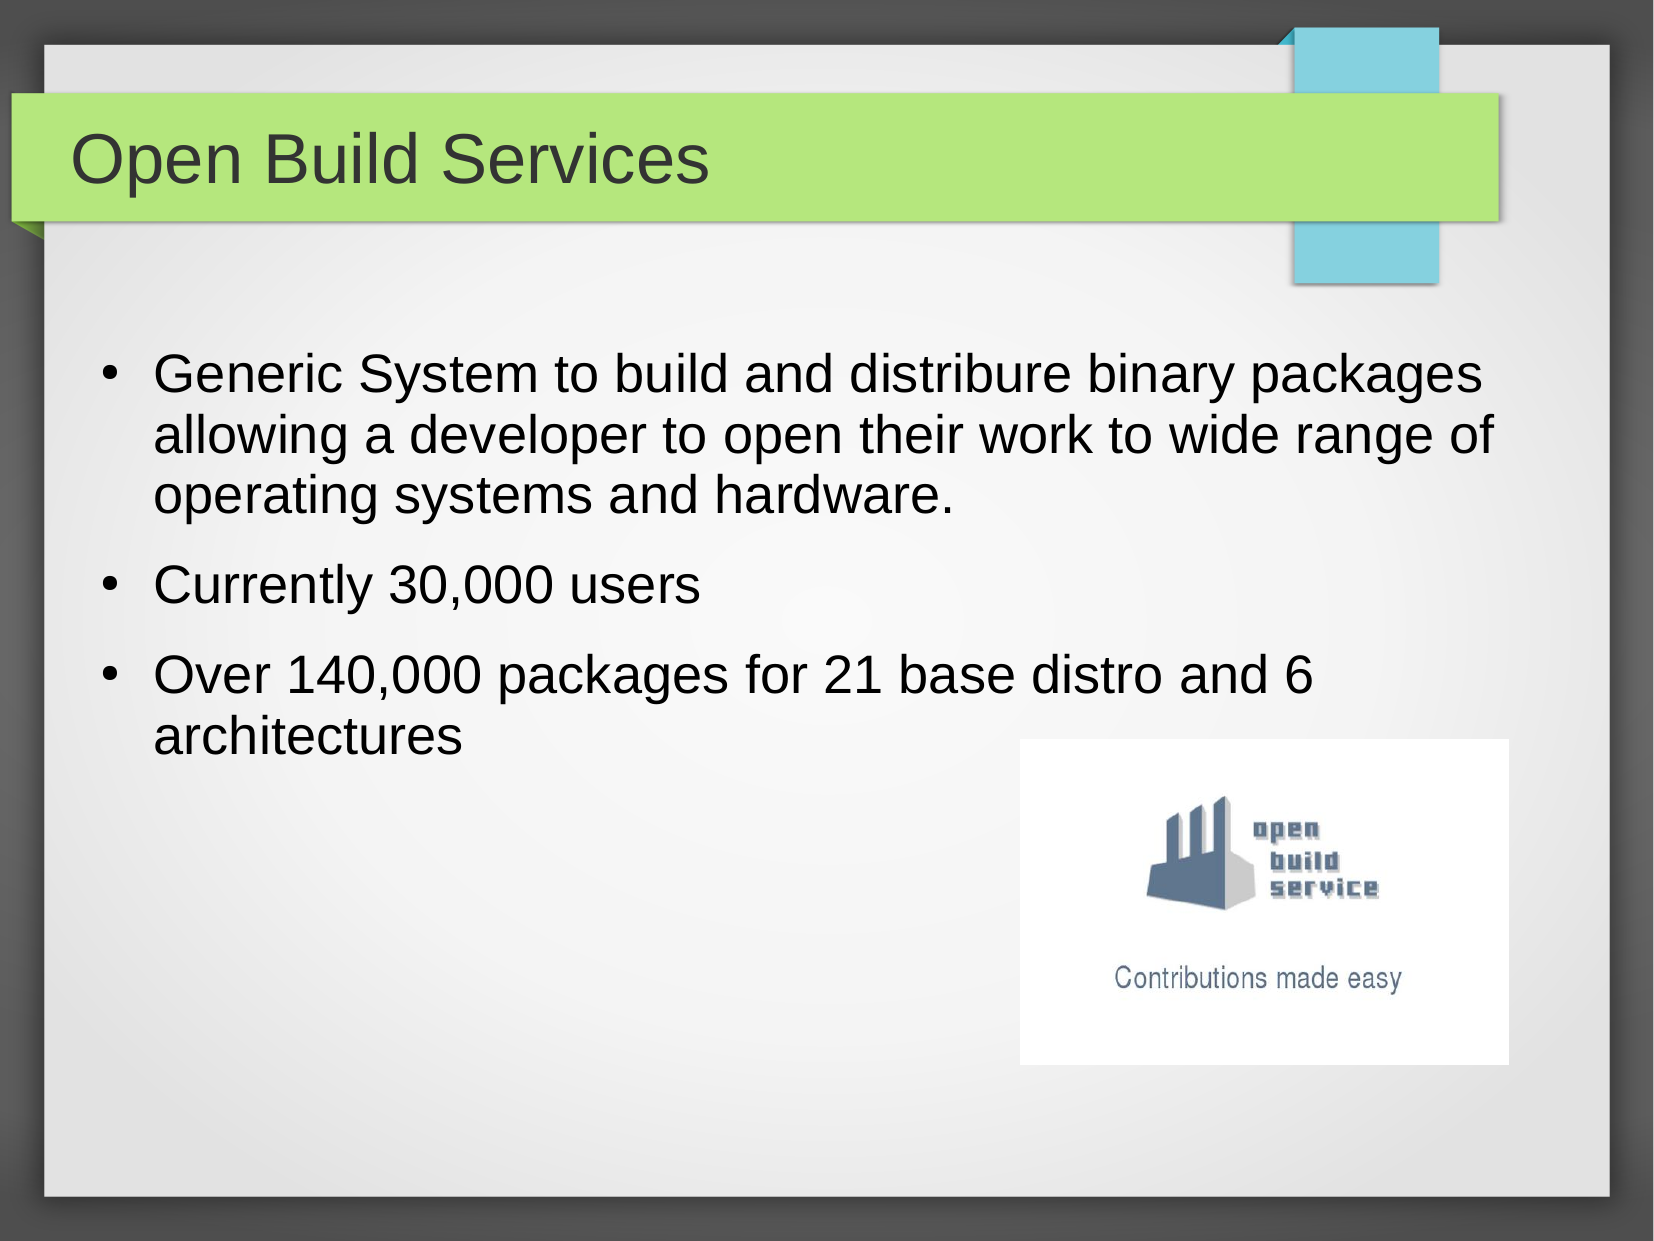

# Open Build Services
Generic System to build and distribure binary packages allowing a developer to open their work to wide range of operating systems and hardware.
Currently 30,000 users
Over 140,000 packages for 21 base distro and 6 architectures